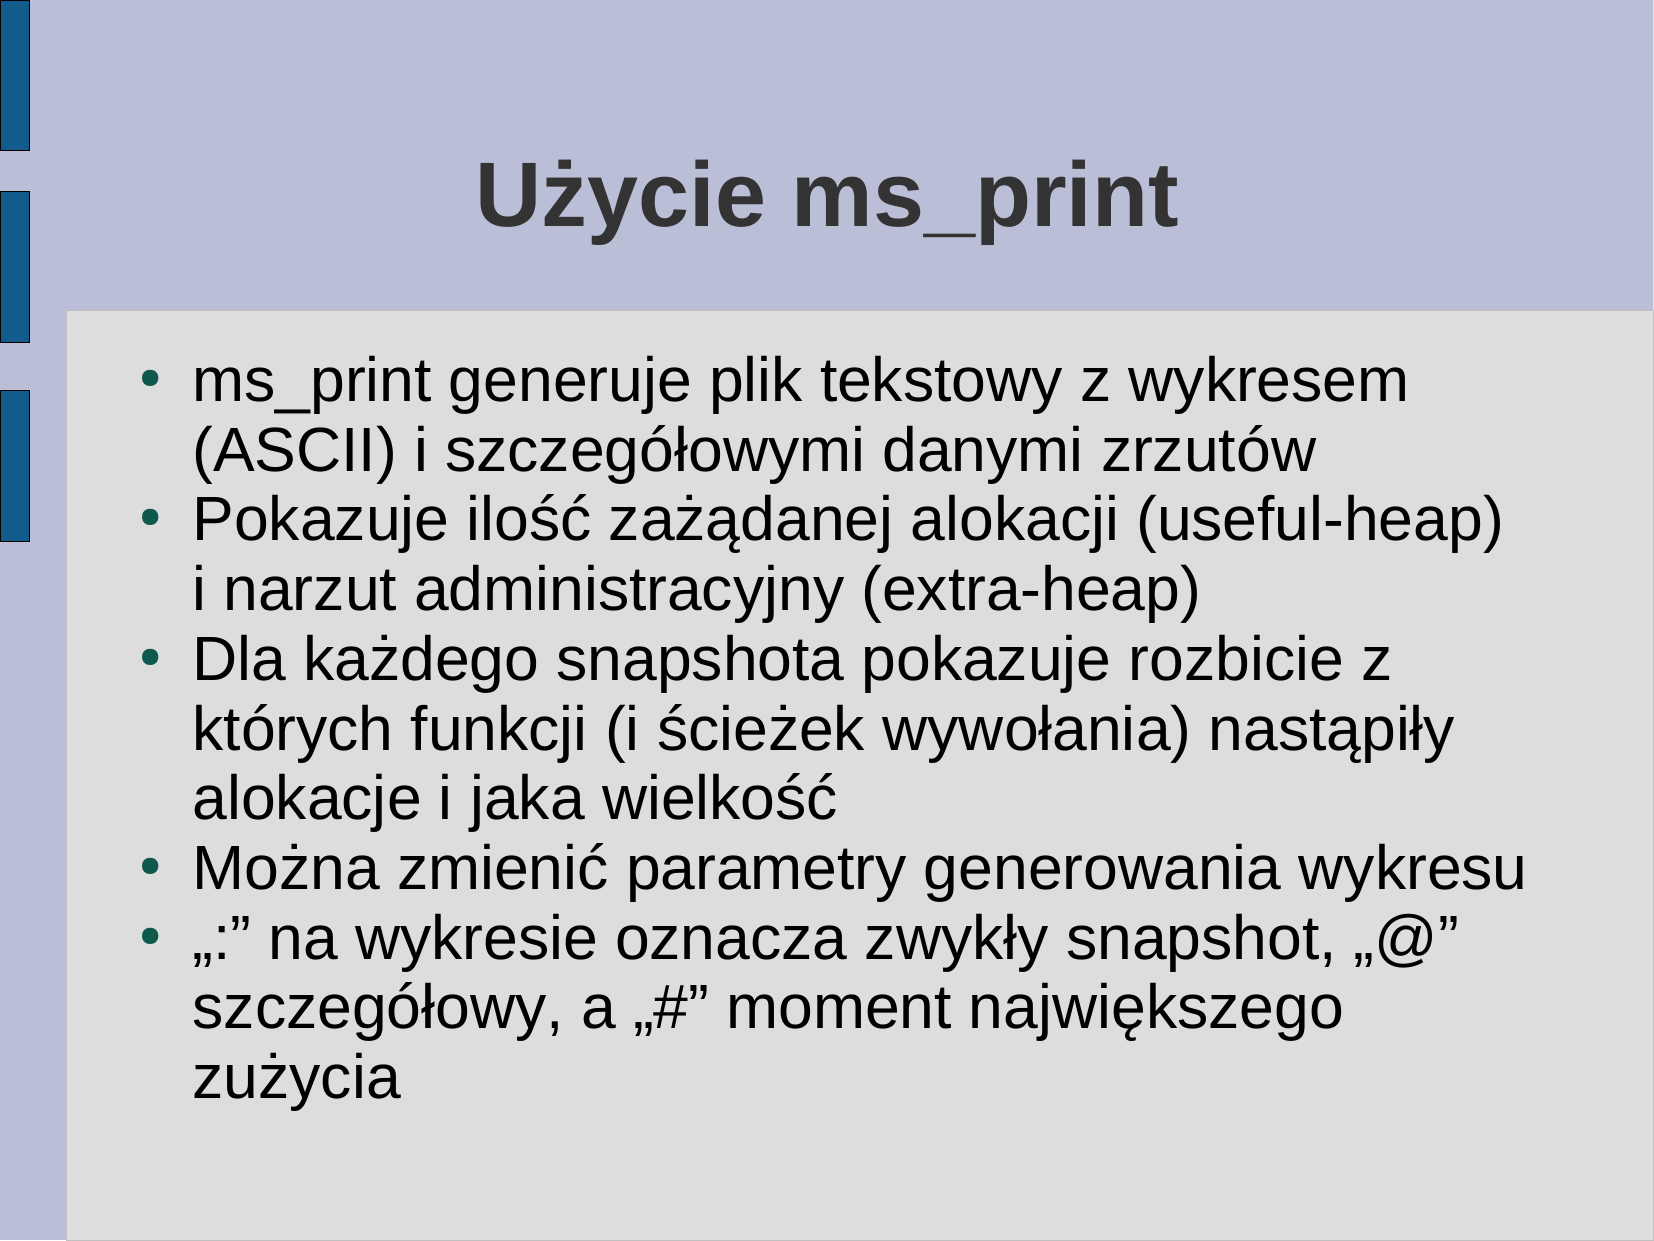

# Użycie ms_print
ms_print generuje plik tekstowy z wykresem (ASCII) i szczegółowymi danymi zrzutów
Pokazuje ilość zażądanej alokacji (useful-heap) i narzut administracyjny (extra-heap)
Dla każdego snapshota pokazuje rozbicie z których funkcji (i ścieżek wywołania) nastąpiły alokacje i jaka wielkość
Można zmienić parametry generowania wykresu
„:” na wykresie oznacza zwykły snapshot, „@” szczegółowy, a „#” moment największego zużycia